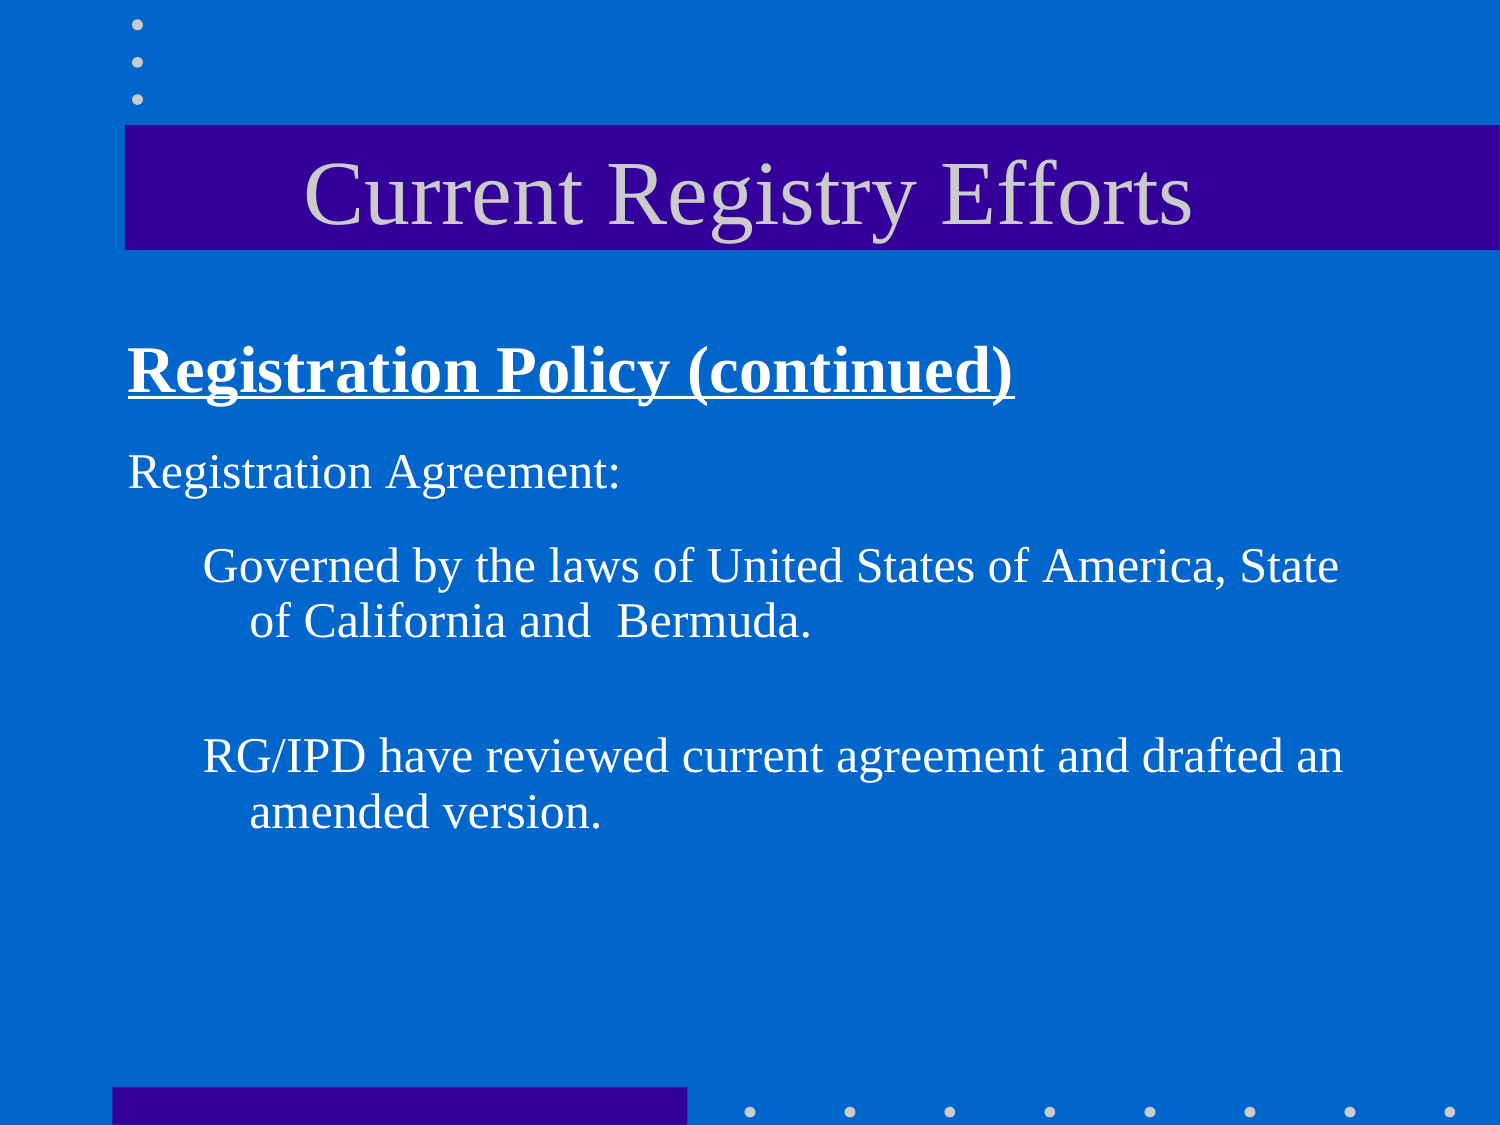

# Current Registry Efforts
Registration Policy (continued)
Registration Agreement:
Governed by the laws of United States of America, State of California and Bermuda.
RG/IPD have reviewed current agreement and drafted an amended version.